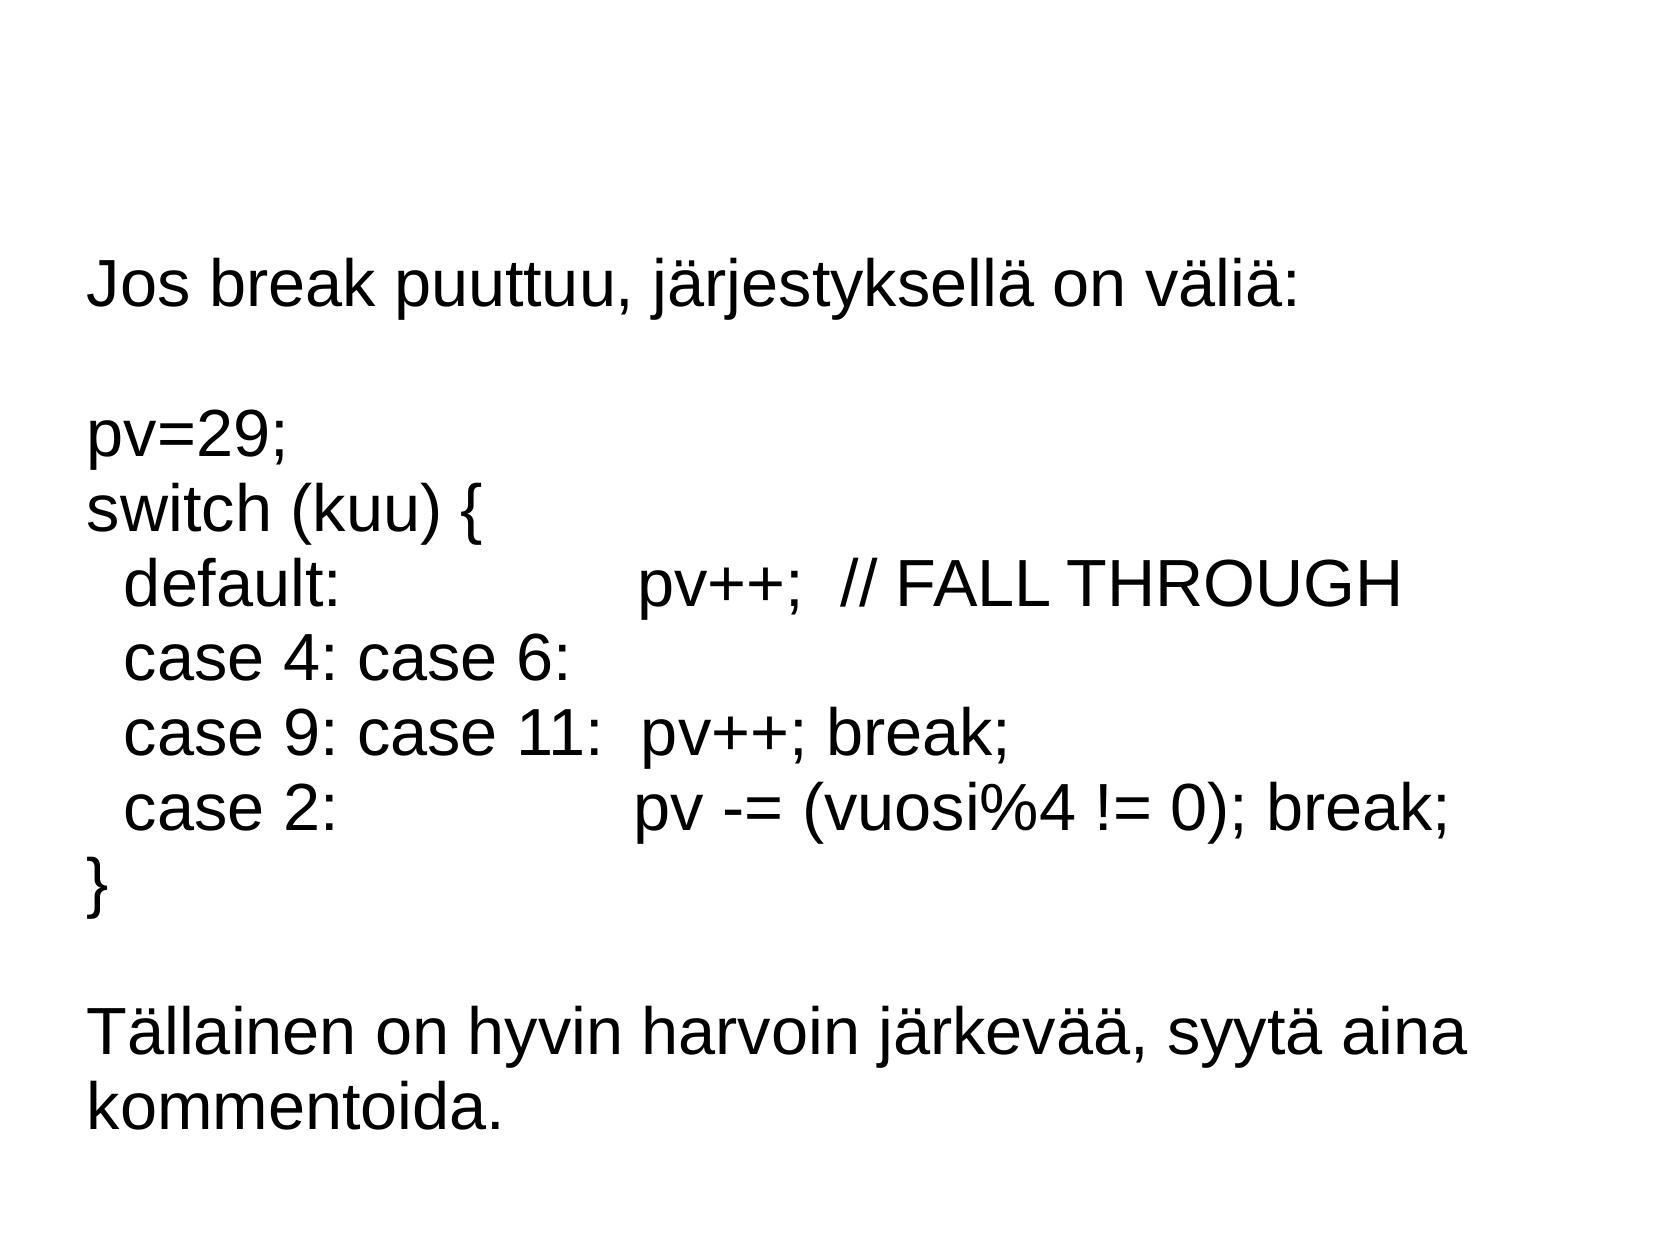

Jos break puuttuu, järjestyksellä on väliä:
pv=29;
switch (kuu) {
 default: pv++; // FALL THROUGH
 case 4: case 6:
 case 9: case 11: pv++; break;
 case 2: pv -= (vuosi%4 != 0); break;
}
Tällainen on hyvin harvoin järkevää, syytä aina kommentoida.